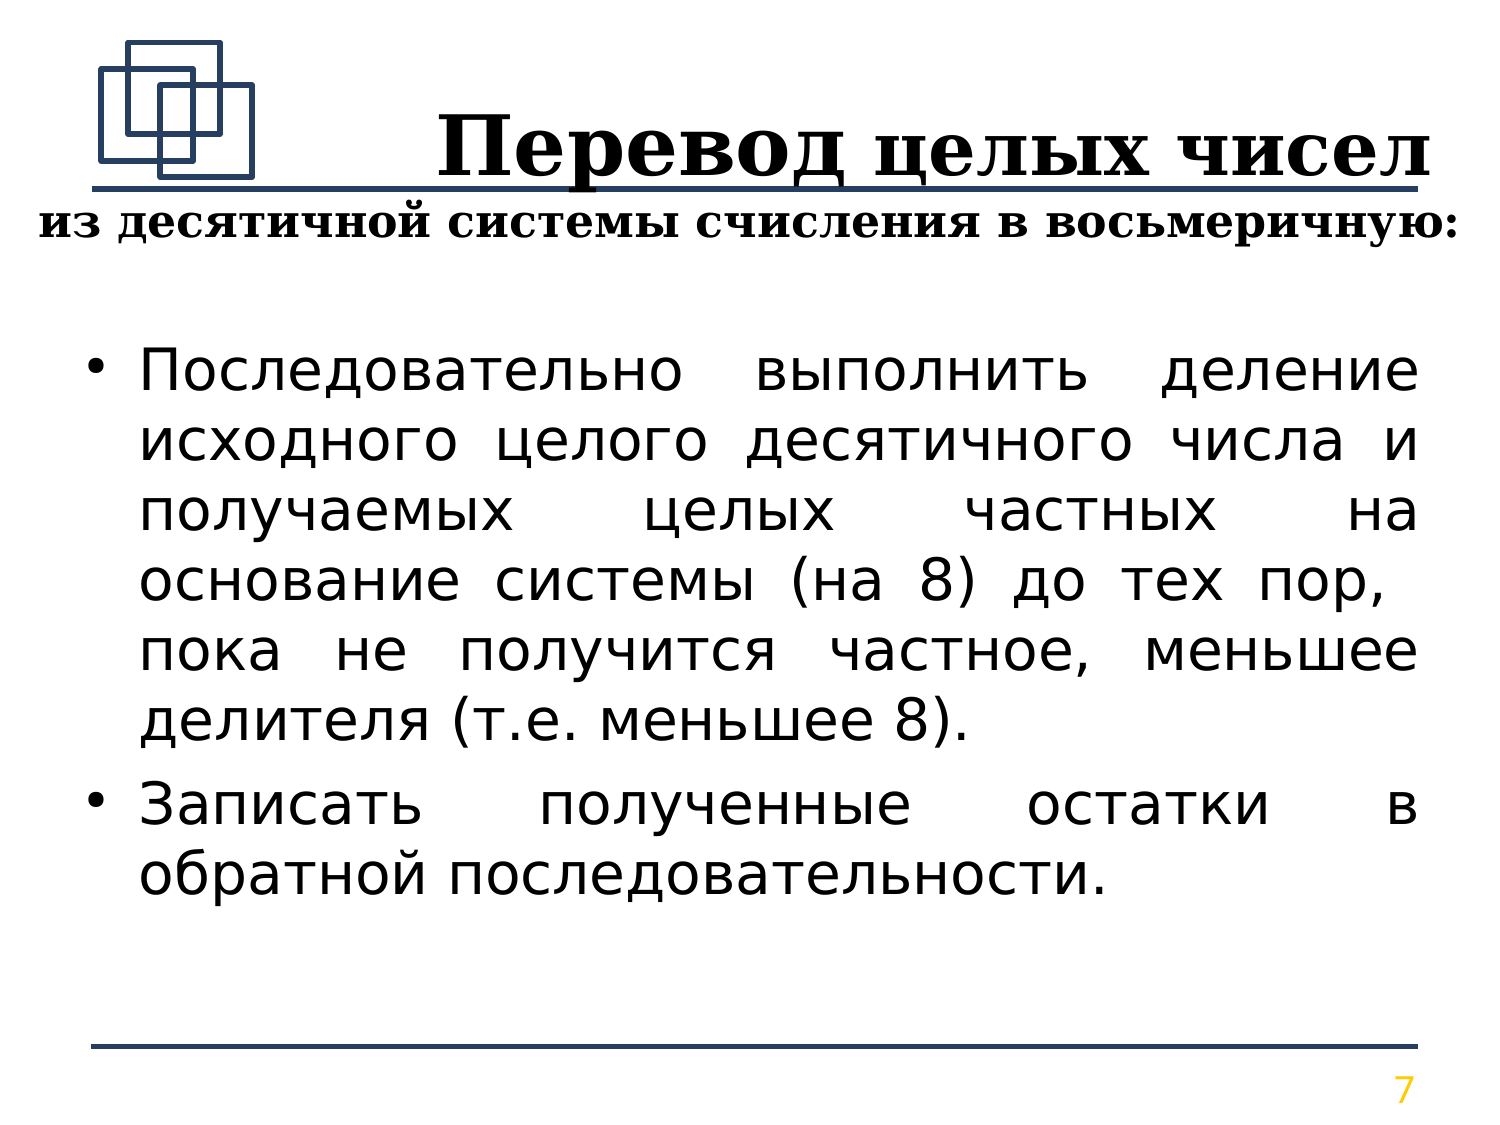

# Перевод целых чисел из десятичной системы счисления в восьмеричную:
Последовательно выполнить деление исходного целого десятичного числа и получаемых целых частных на основание системы (на 8) до тех пор, пока не получится частное, меньшее делителя (т.е. меньшее 8).
Записать полученные остатки в обратной последовательности.